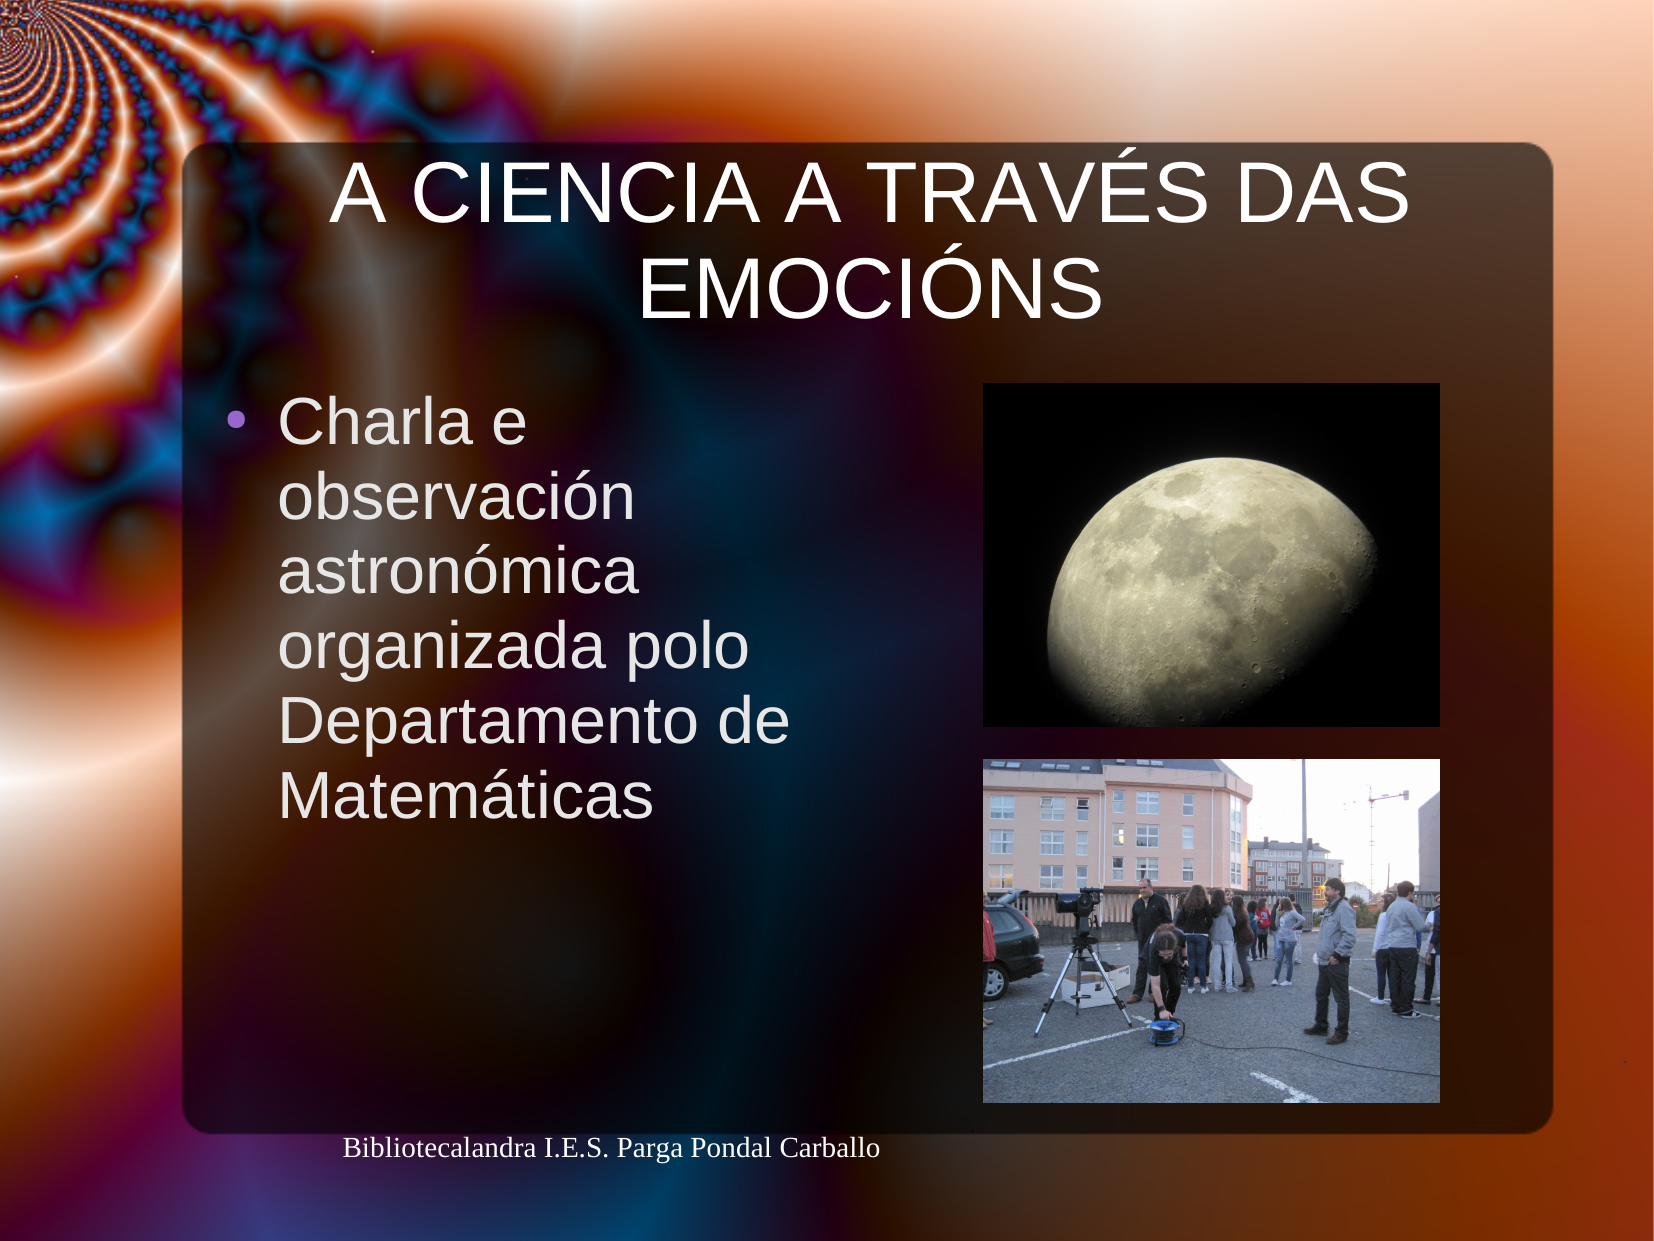

# A CIENCIA A TRAVÉS DAS EMOCIÓNS
Charla e observación astronómica organizada polo Departamento de Matemáticas
Bibliotecalandra I.E.S. Parga Pondal Carballo